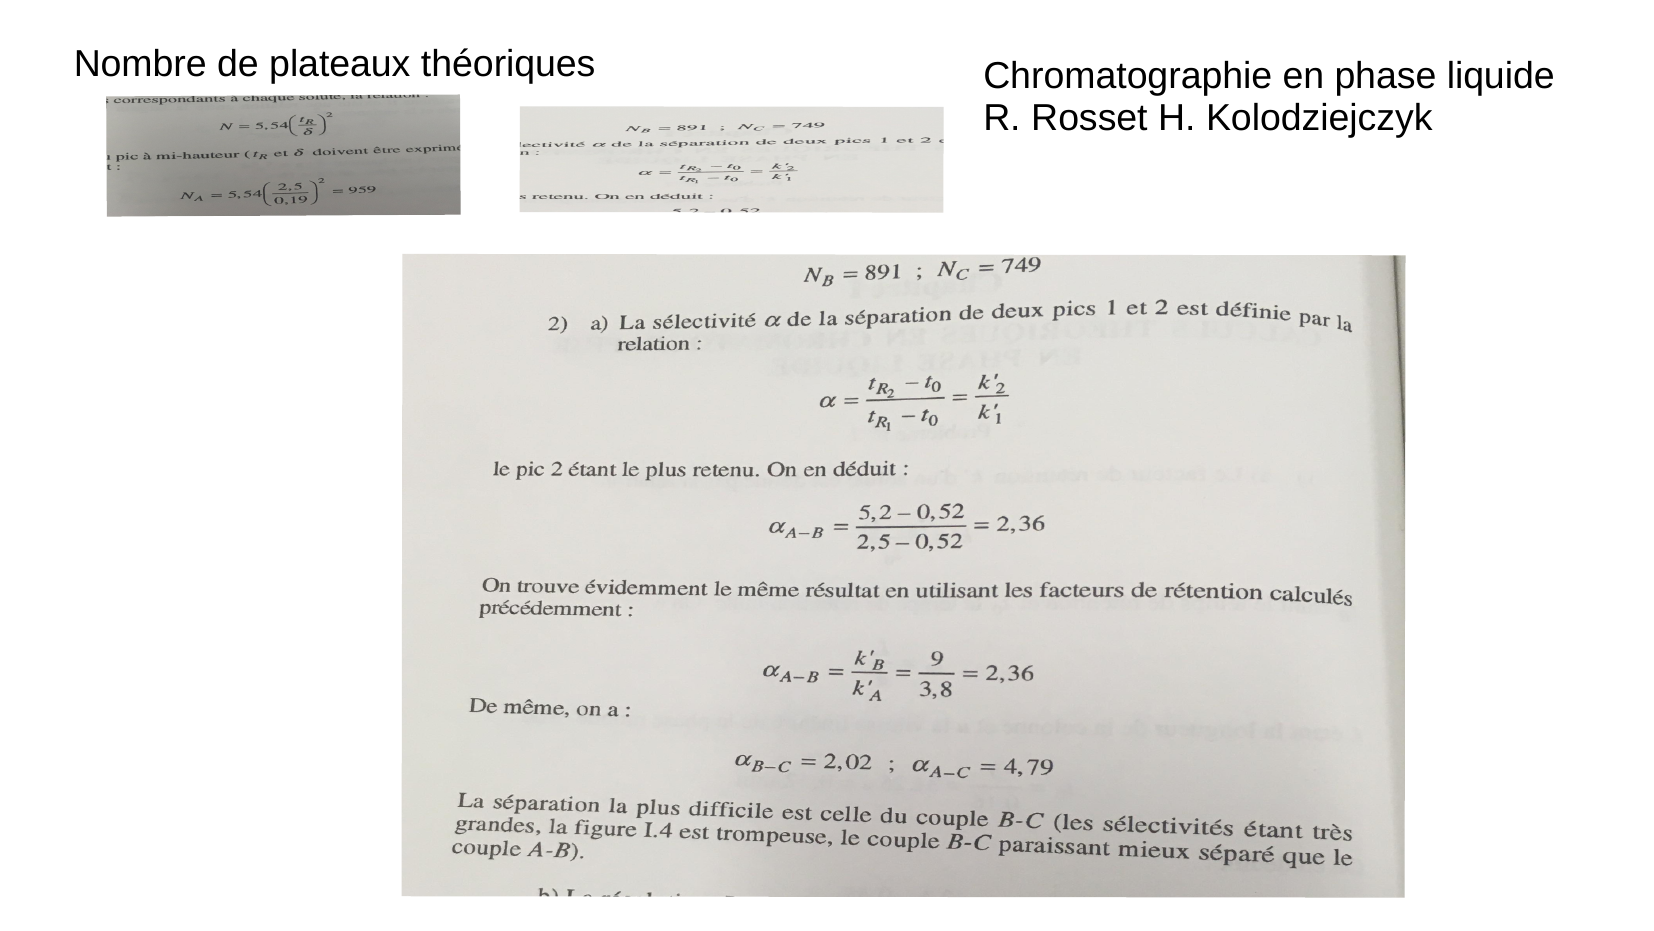

Nombre de plateaux théoriques
Chromatographie en phase liquide
R. Rosset H. Kolodziejczyk